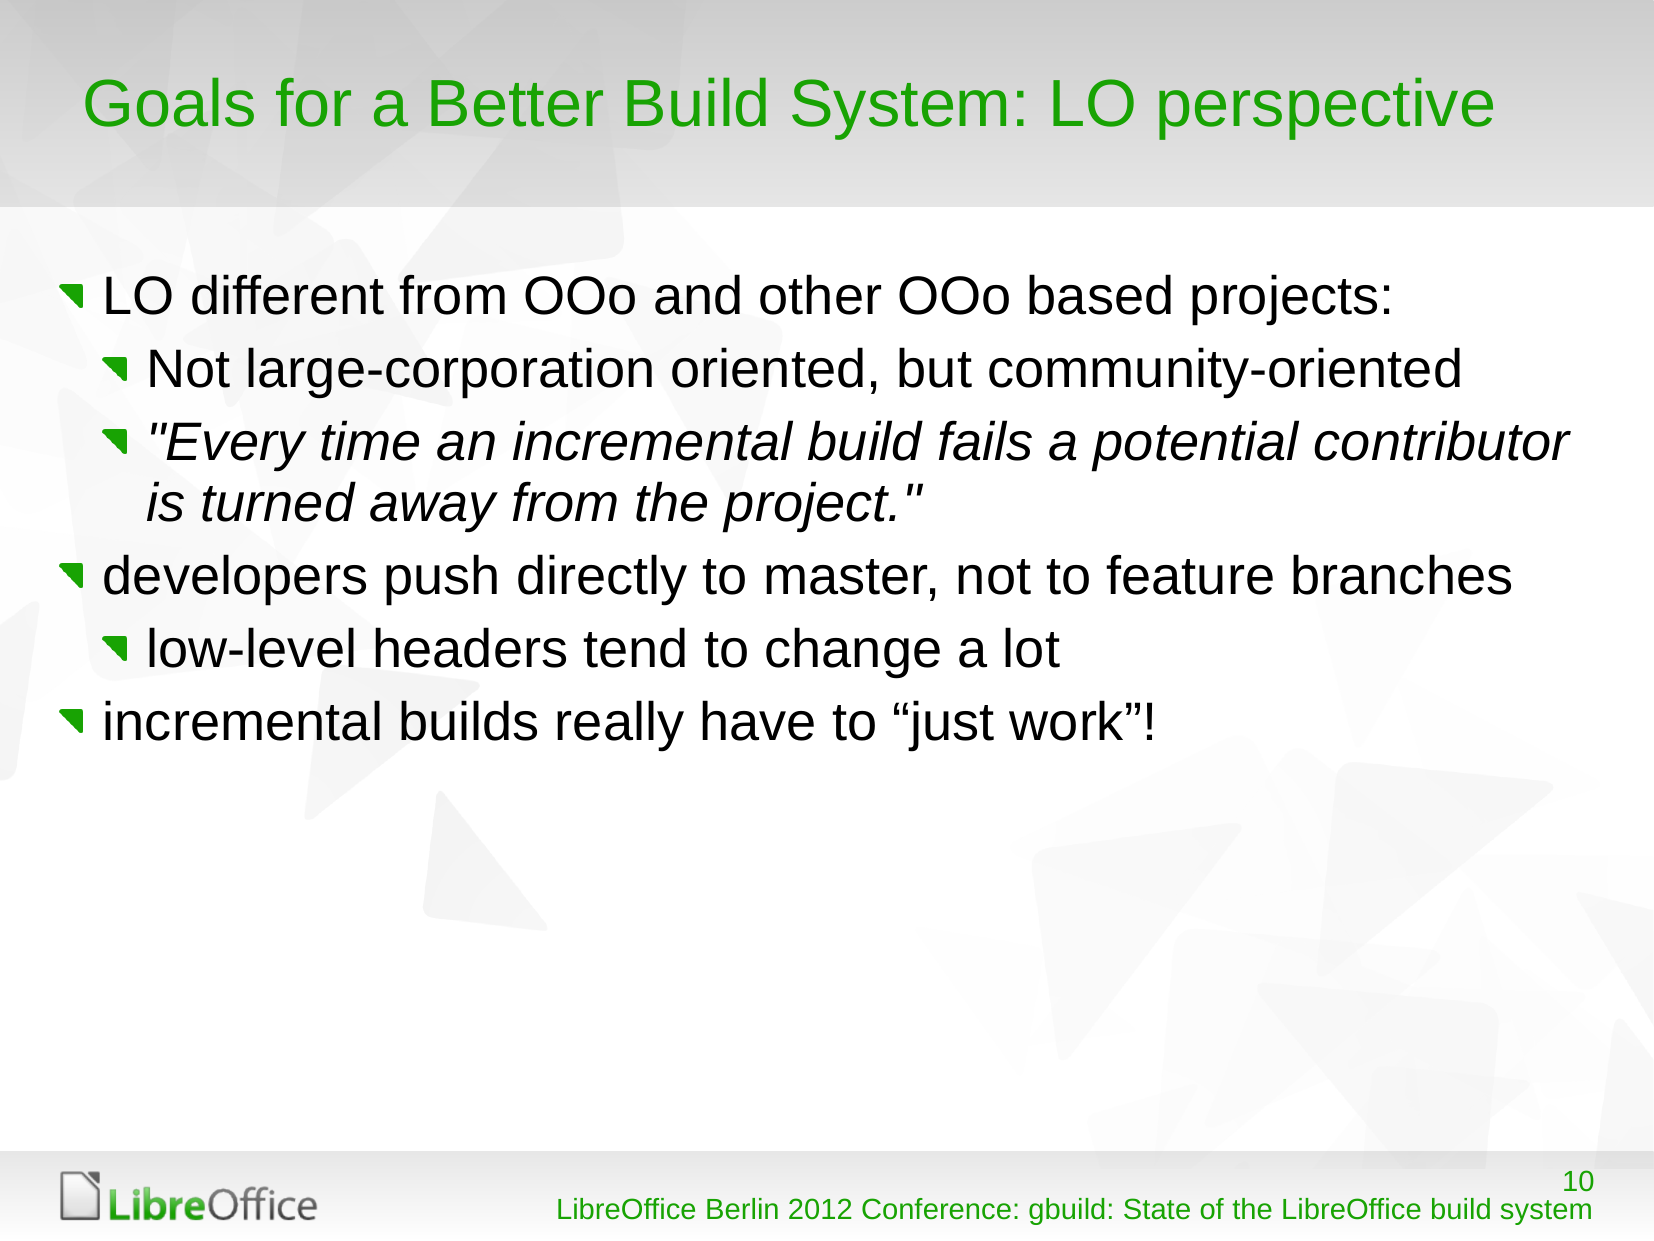

# Goals for a Better Build System: LO perspective
LO different from OOo and other OOo based projects:
Not large-corporation oriented, but community-oriented
"Every time an incremental build fails a potential contributor is turned away from the project."
developers push directly to master, not to feature branches
low-level headers tend to change a lot
incremental builds really have to “just work”!
10
LibreOffice Berlin 2012 Conference: gbuild: State of the LibreOffice build system